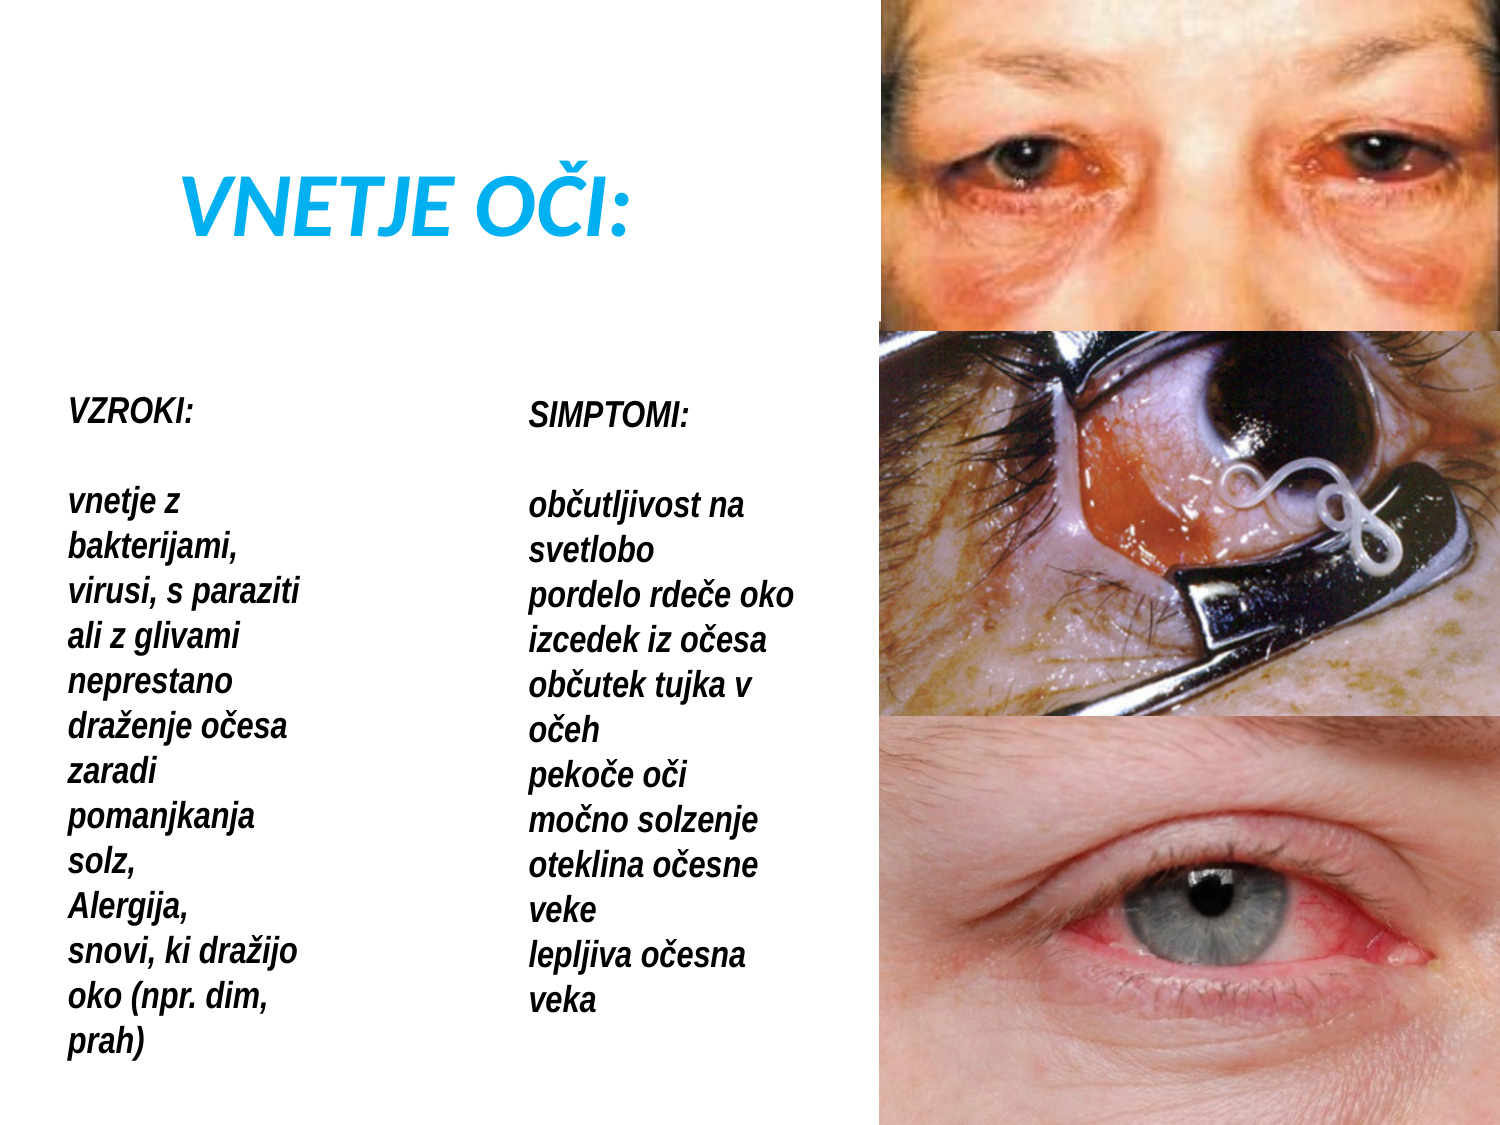

VNETJE OČI:
VZROKI:
vnetje z bakterijami, virusi, s paraziti ali z glivami
neprestano draženje očesa zaradi pomanjkanja solz,
Alergija,
snovi, ki dražijo oko (npr. dim, prah)
SIMPTOMI:
občutljivost na svetlobo
pordelo rdeče oko
izcedek iz očesa
občutek tujka v očeh
pekoče oči
močno solzenje
oteklina očesne veke
lepljiva očesna veka